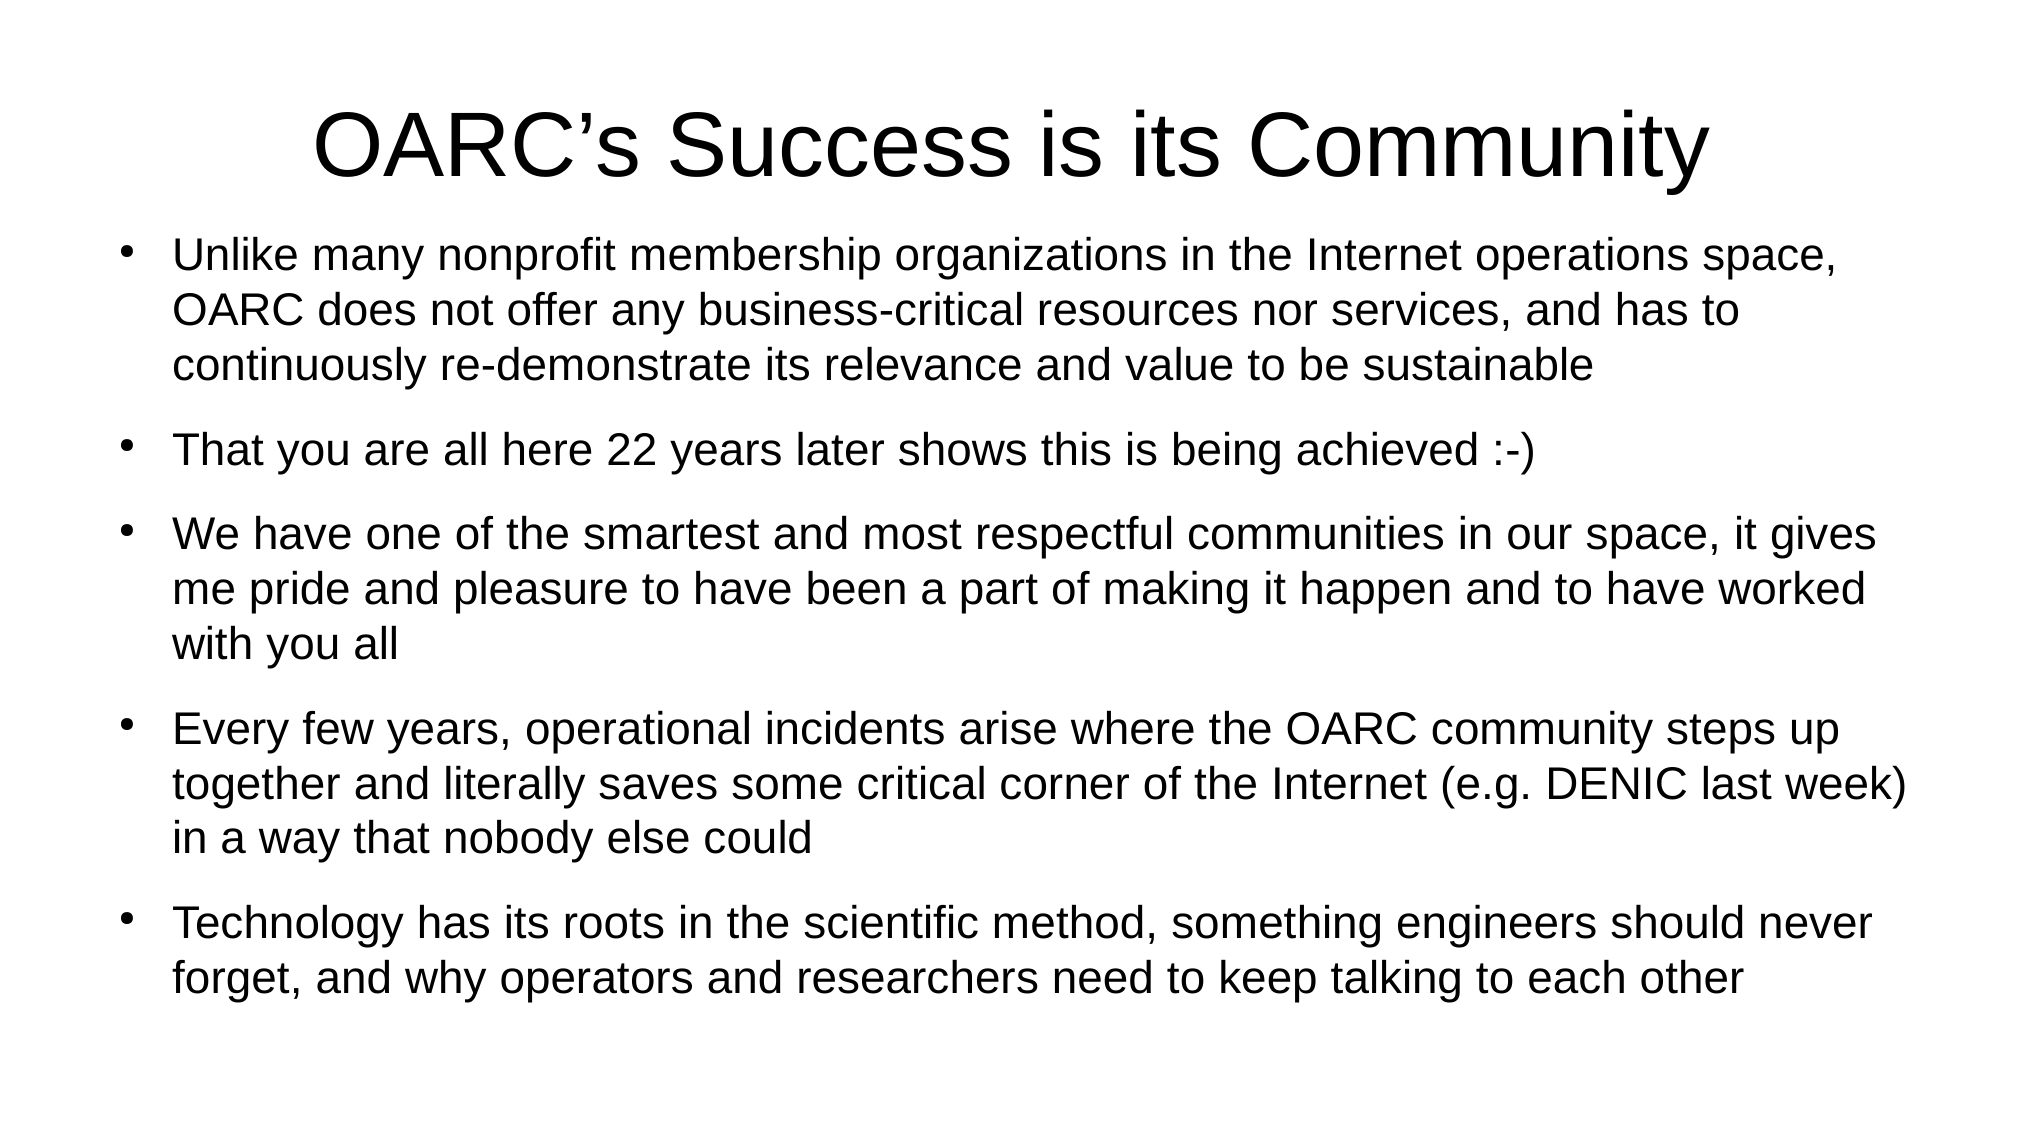

# OARC’s Success is its Community
Unlike many nonprofit membership organizations in the Internet operations space, OARC does not offer any business-critical resources nor services, and has to continuously re-demonstrate its relevance and value to be sustainable
That you are all here 22 years later shows this is being achieved :-)
We have one of the smartest and most respectful communities in our space, it gives me pride and pleasure to have been a part of making it happen and to have worked with you all
Every few years, operational incidents arise where the OARC community steps up together and literally saves some critical corner of the Internet (e.g. DENIC last week) in a way that nobody else could
Technology has its roots in the scientific method, something engineers should never forget, and why operators and researchers need to keep talking to each other